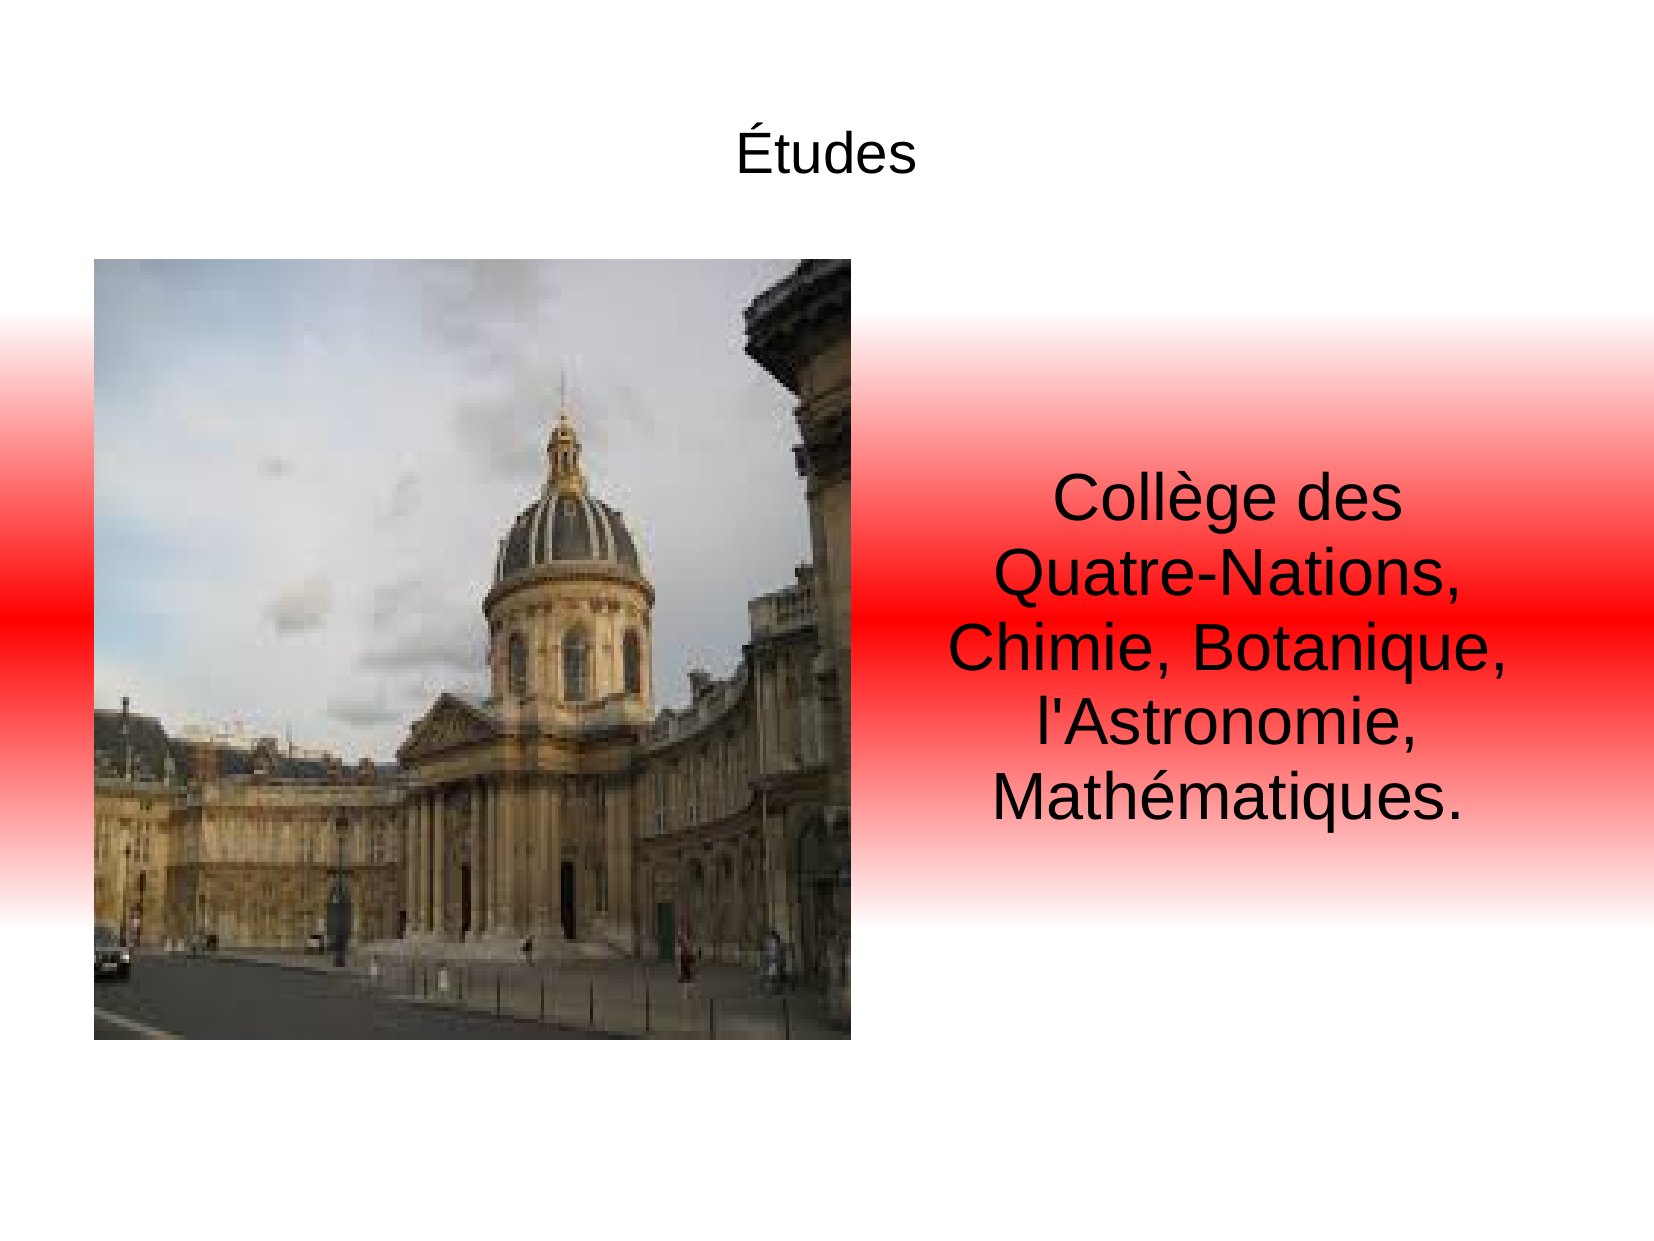

Collège des Quatre-Nations, Chimie, Botanique, l'Astronomie, Mathématiques.
# Études